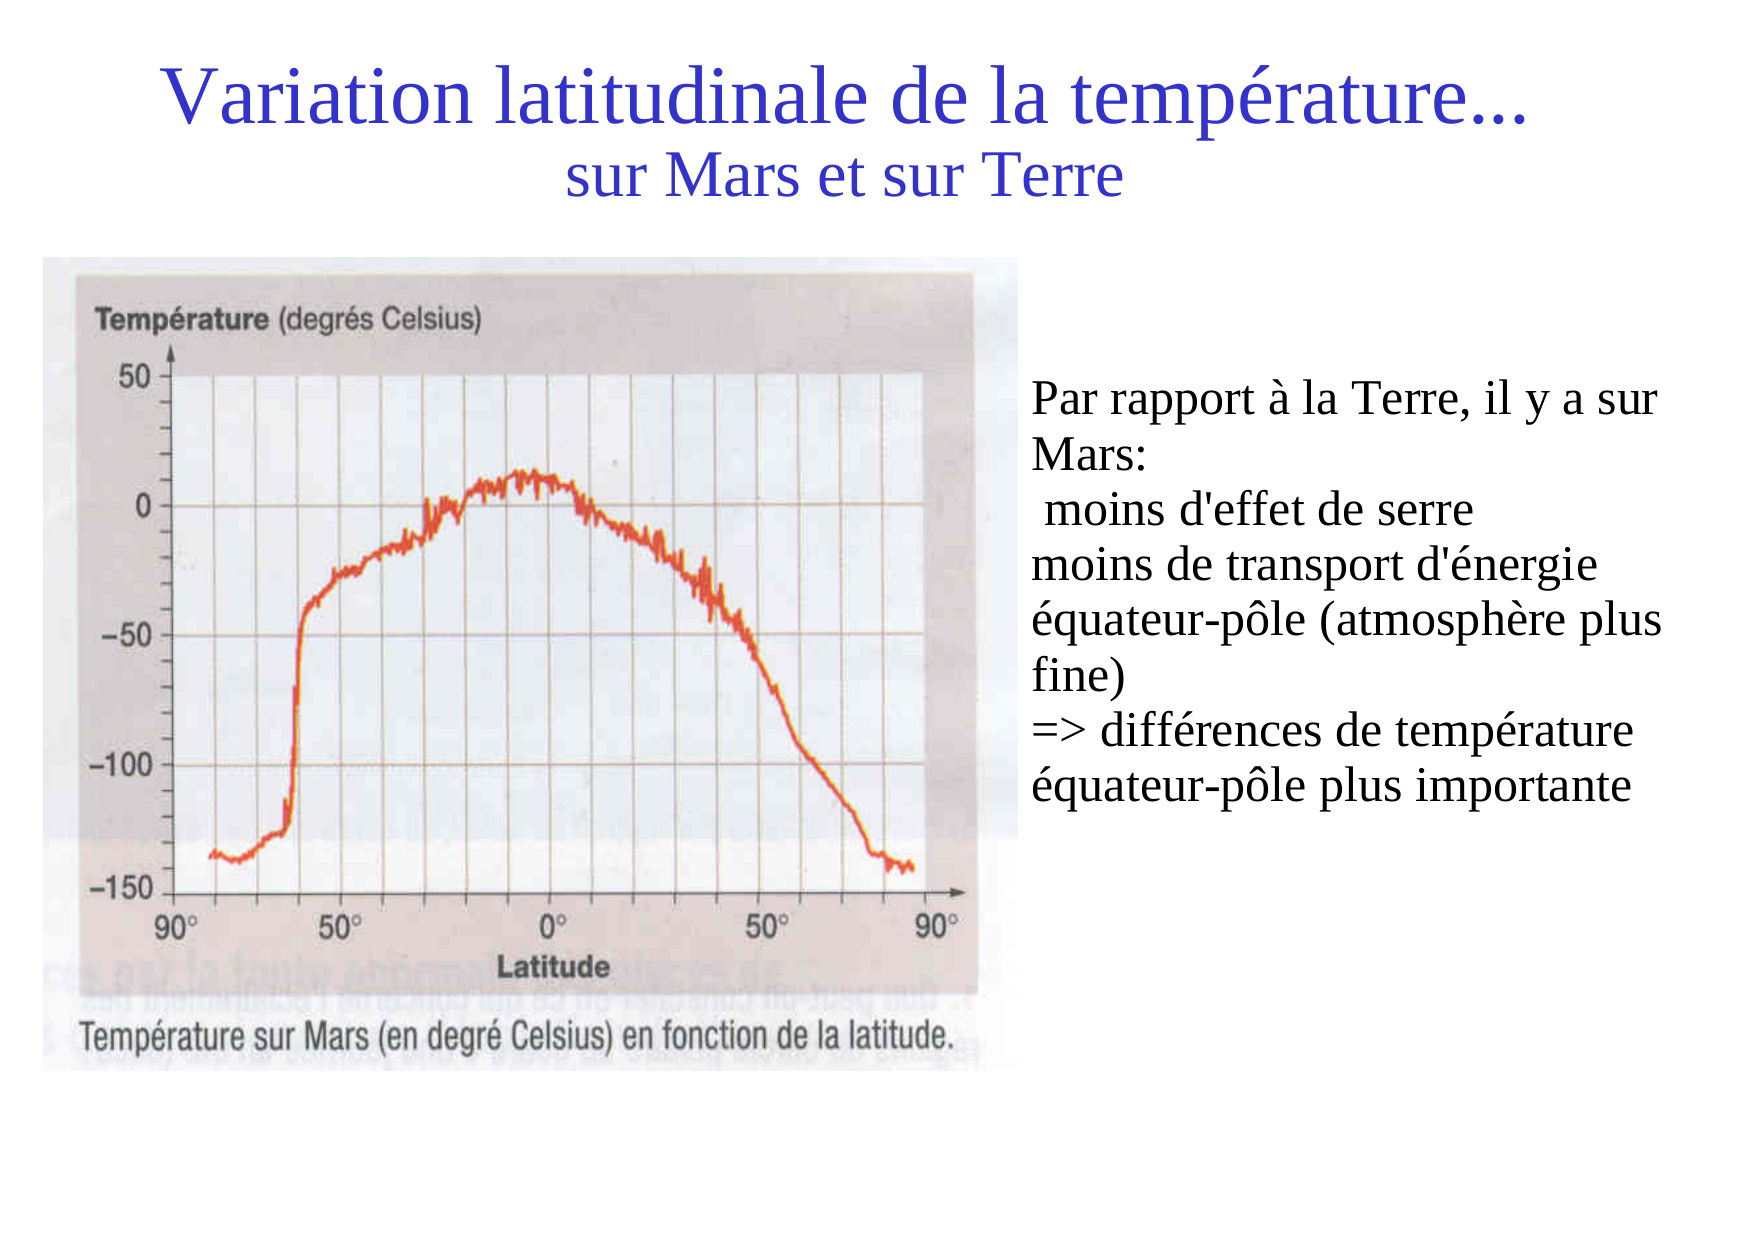

# Variation latitudinale de la température... sur Mars et sur Terre
Par rapport à la Terre, il y a sur Mars:
 moins d'effet de serre
moins de transport d'énergie équateur-pôle (atmosphère plus fine)
=> différences de température équateur-pôle plus importante